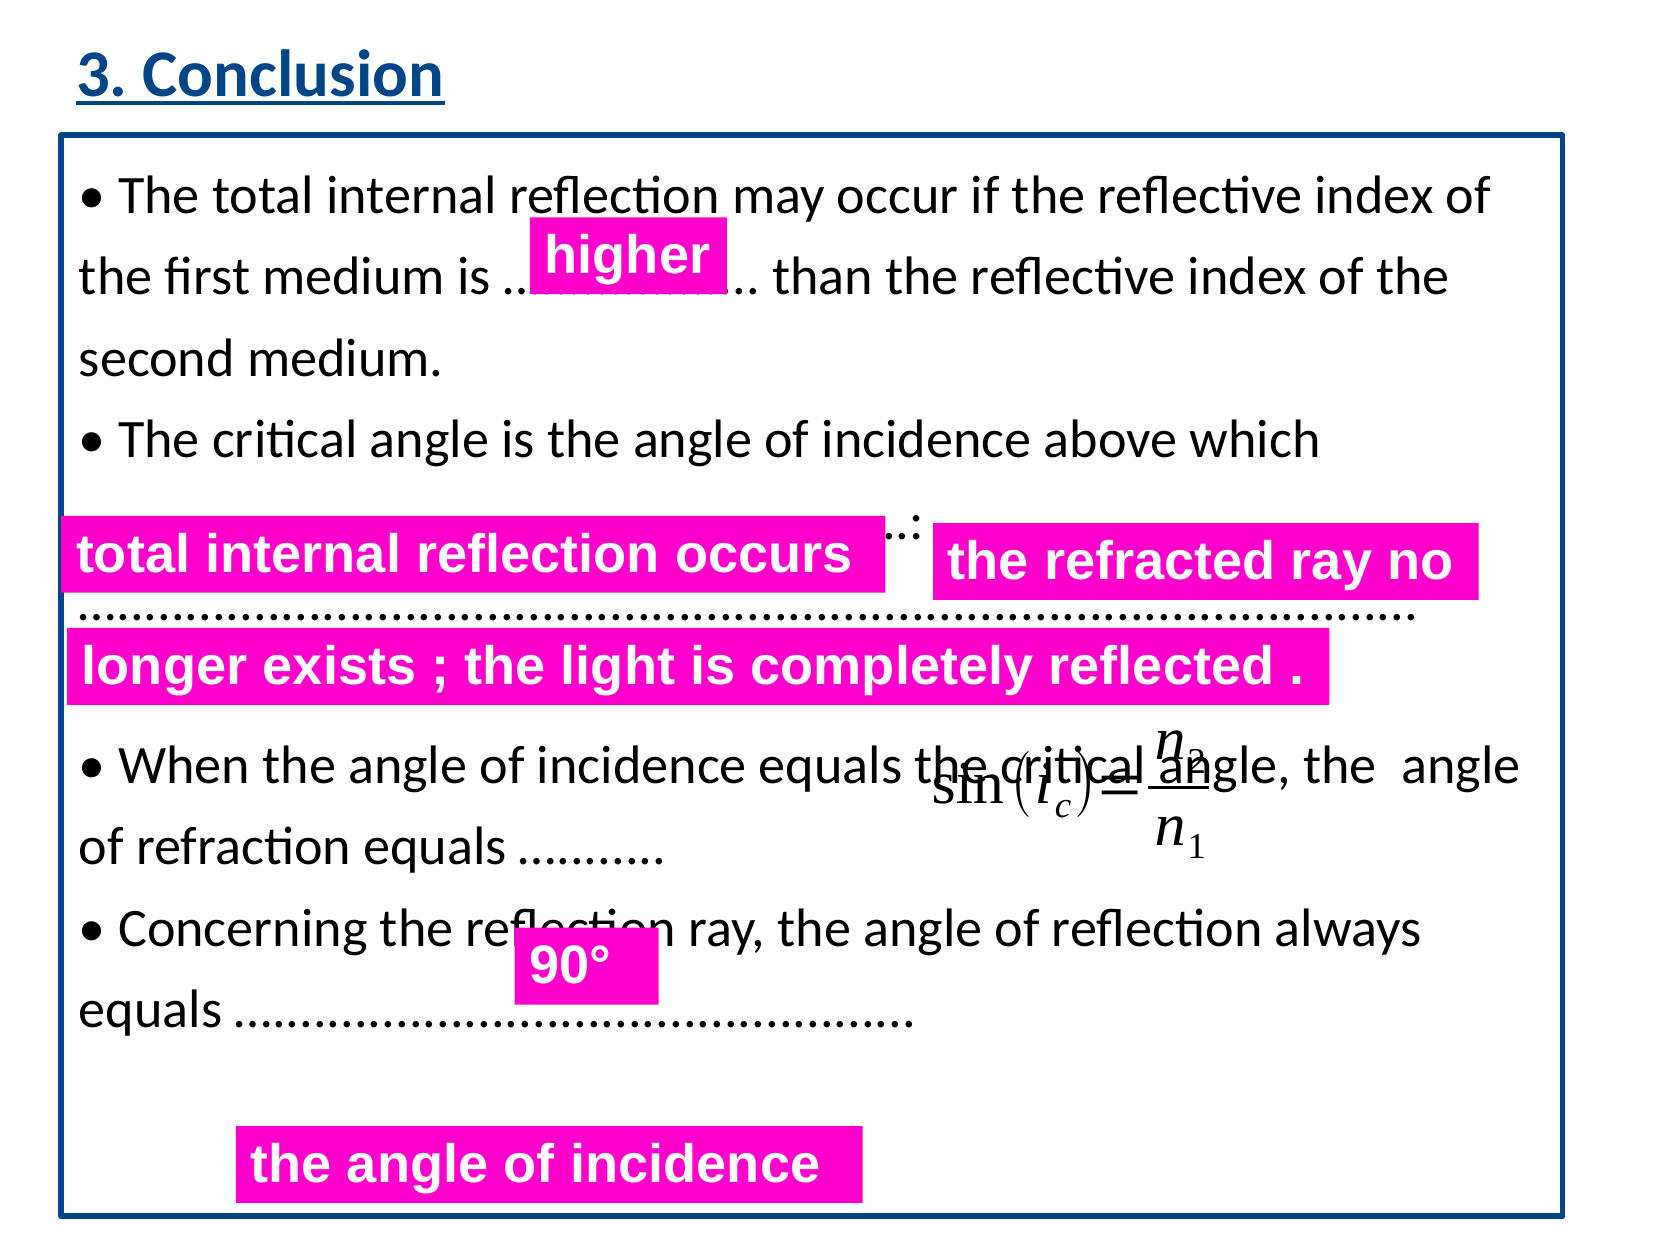

3. Conclusion
• The total internal reflection may occur if the reflective index of the first medium is …................ than the reflective index of the second medium.
• The critical angle is the angle of incidence above which ….........................................................: …...............................................................................................
It can be calculated with the formula:
• When the angle of incidence equals the critical angle, the angle of refraction equals …........
• Concerning the reflection ray, the angle of reflection always equals …...............................................
higher
total internal reflection occurs
the refracted ray no
longer exists ; the light is completely reflected .
90°
the angle of incidence